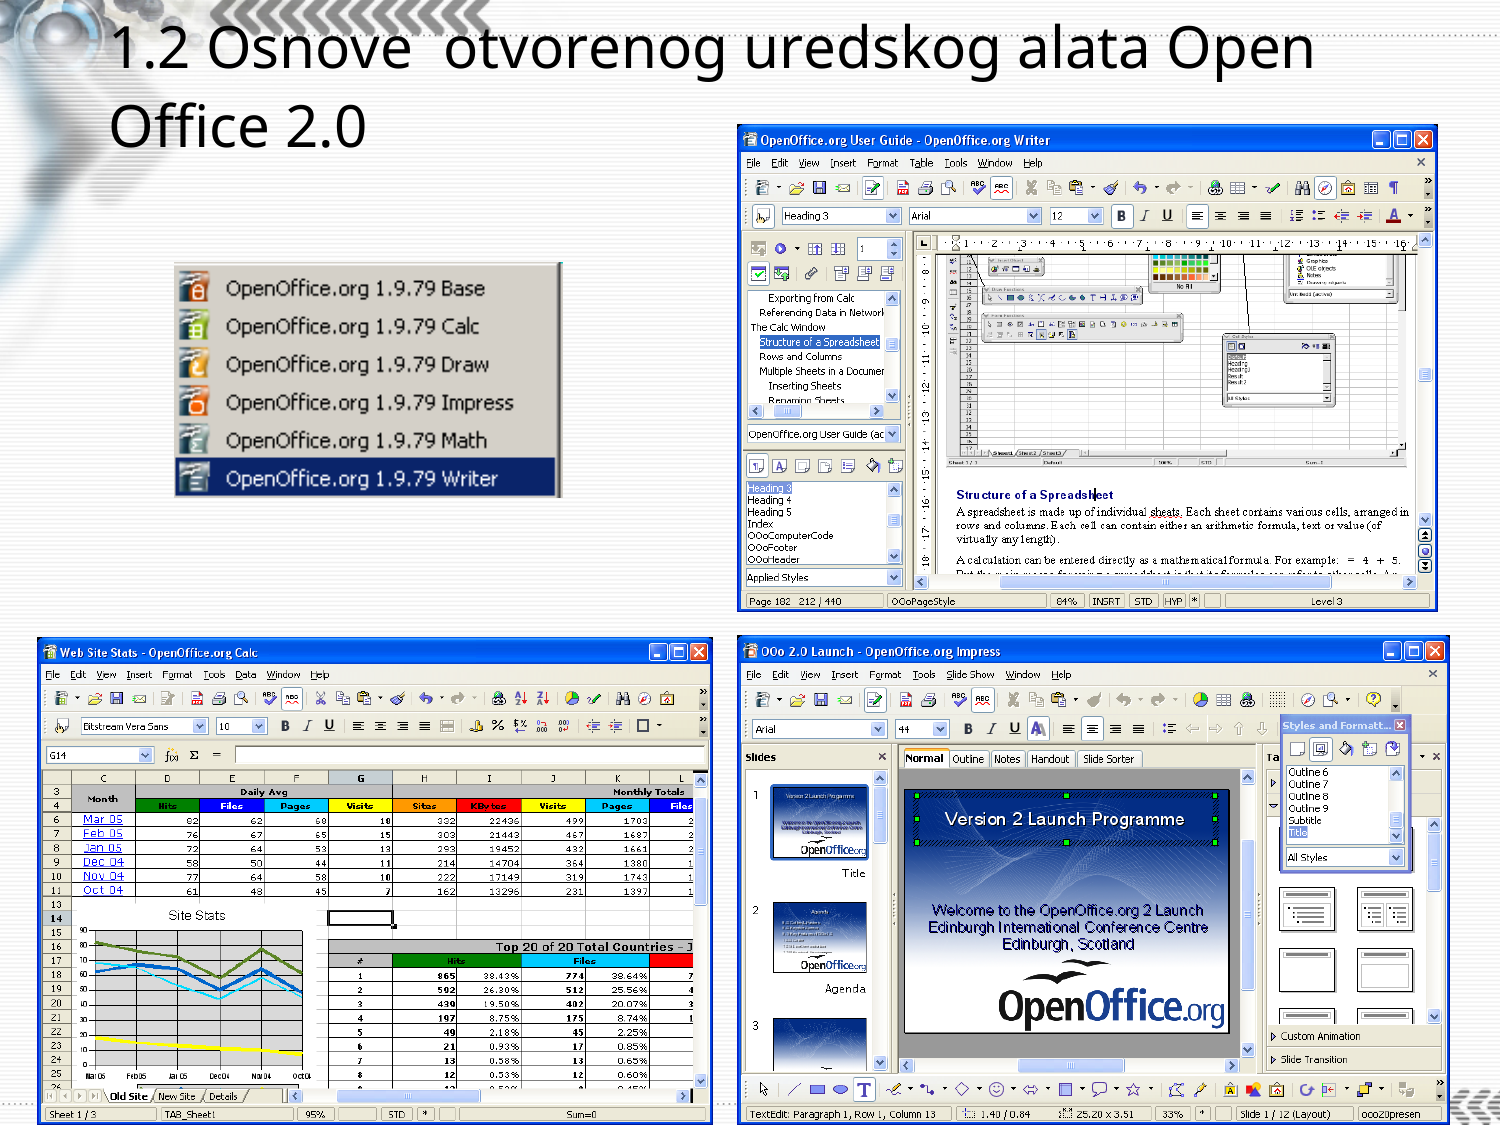

# 1.2 Osnove otvorenog uredskog alata Open Office 2.0